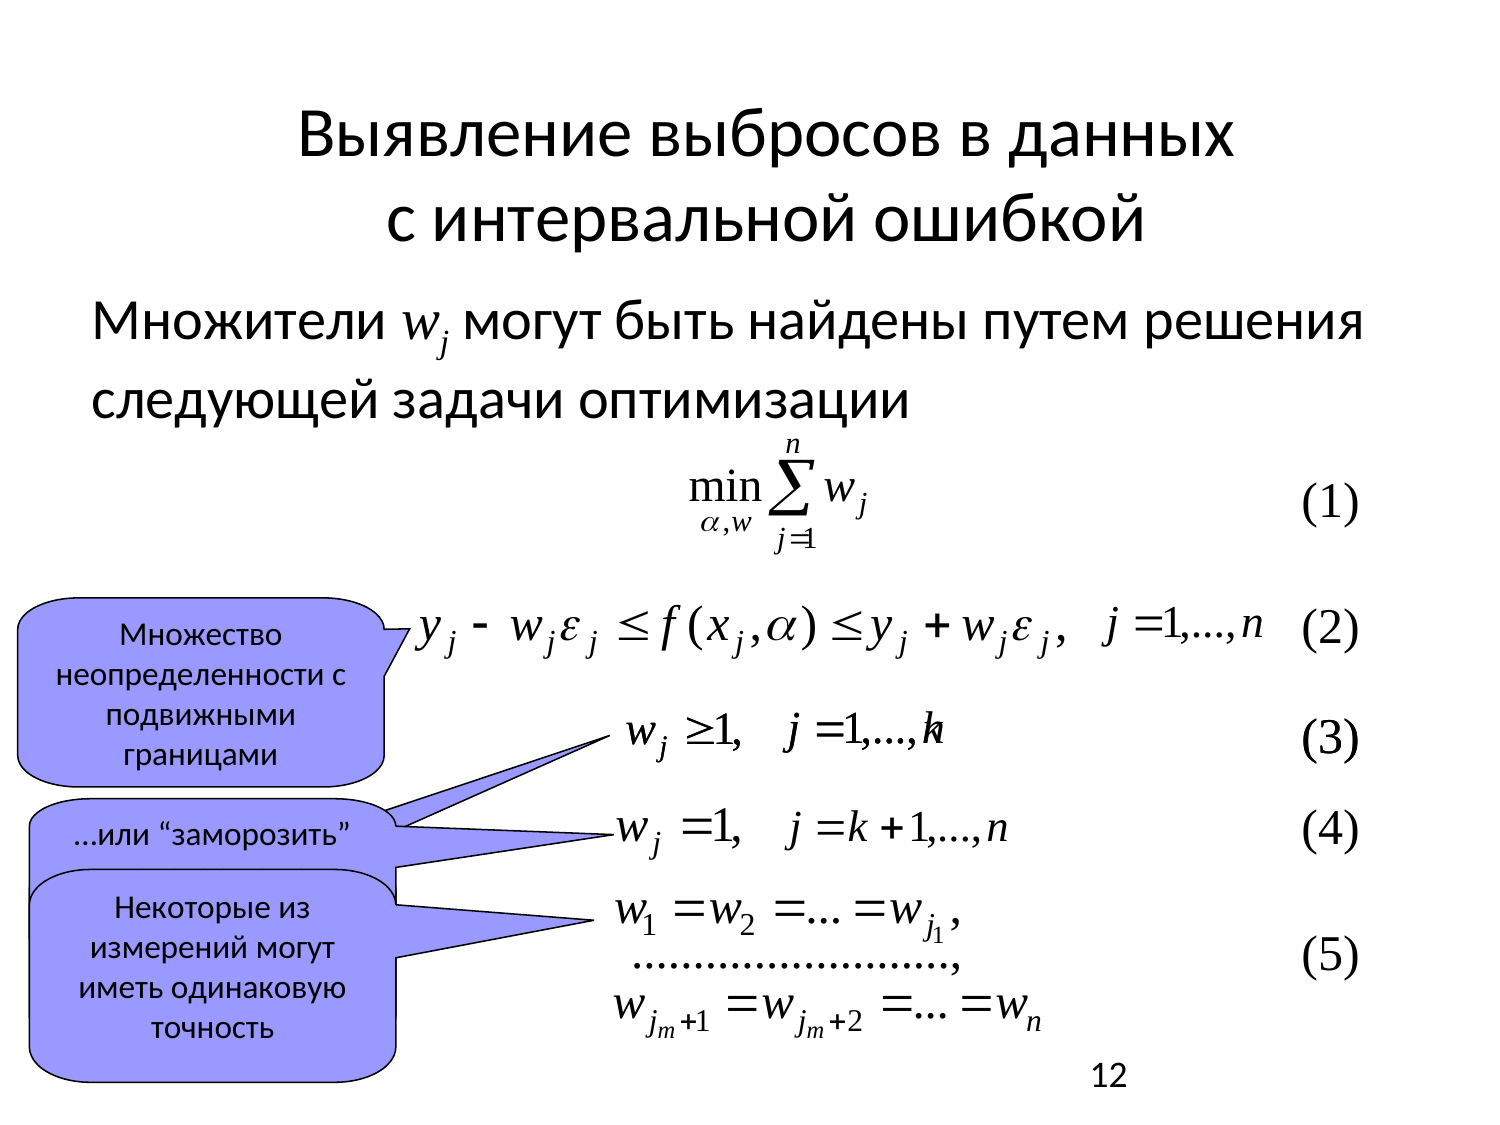

# Выявление выбросов в данных с интервальной ошибкой
Множители wj могут быть найдены путем решения следующей задачи оптимизации
(1)
(2)
Множество неопределенности с подвижными границами
(3)
(3)
(4)
…или “заморозить” некоторые из интервалов
Можно только увеличивать интервалы ошибок…
Некоторые из измерений могут иметь одинаковую точность
(5)
12